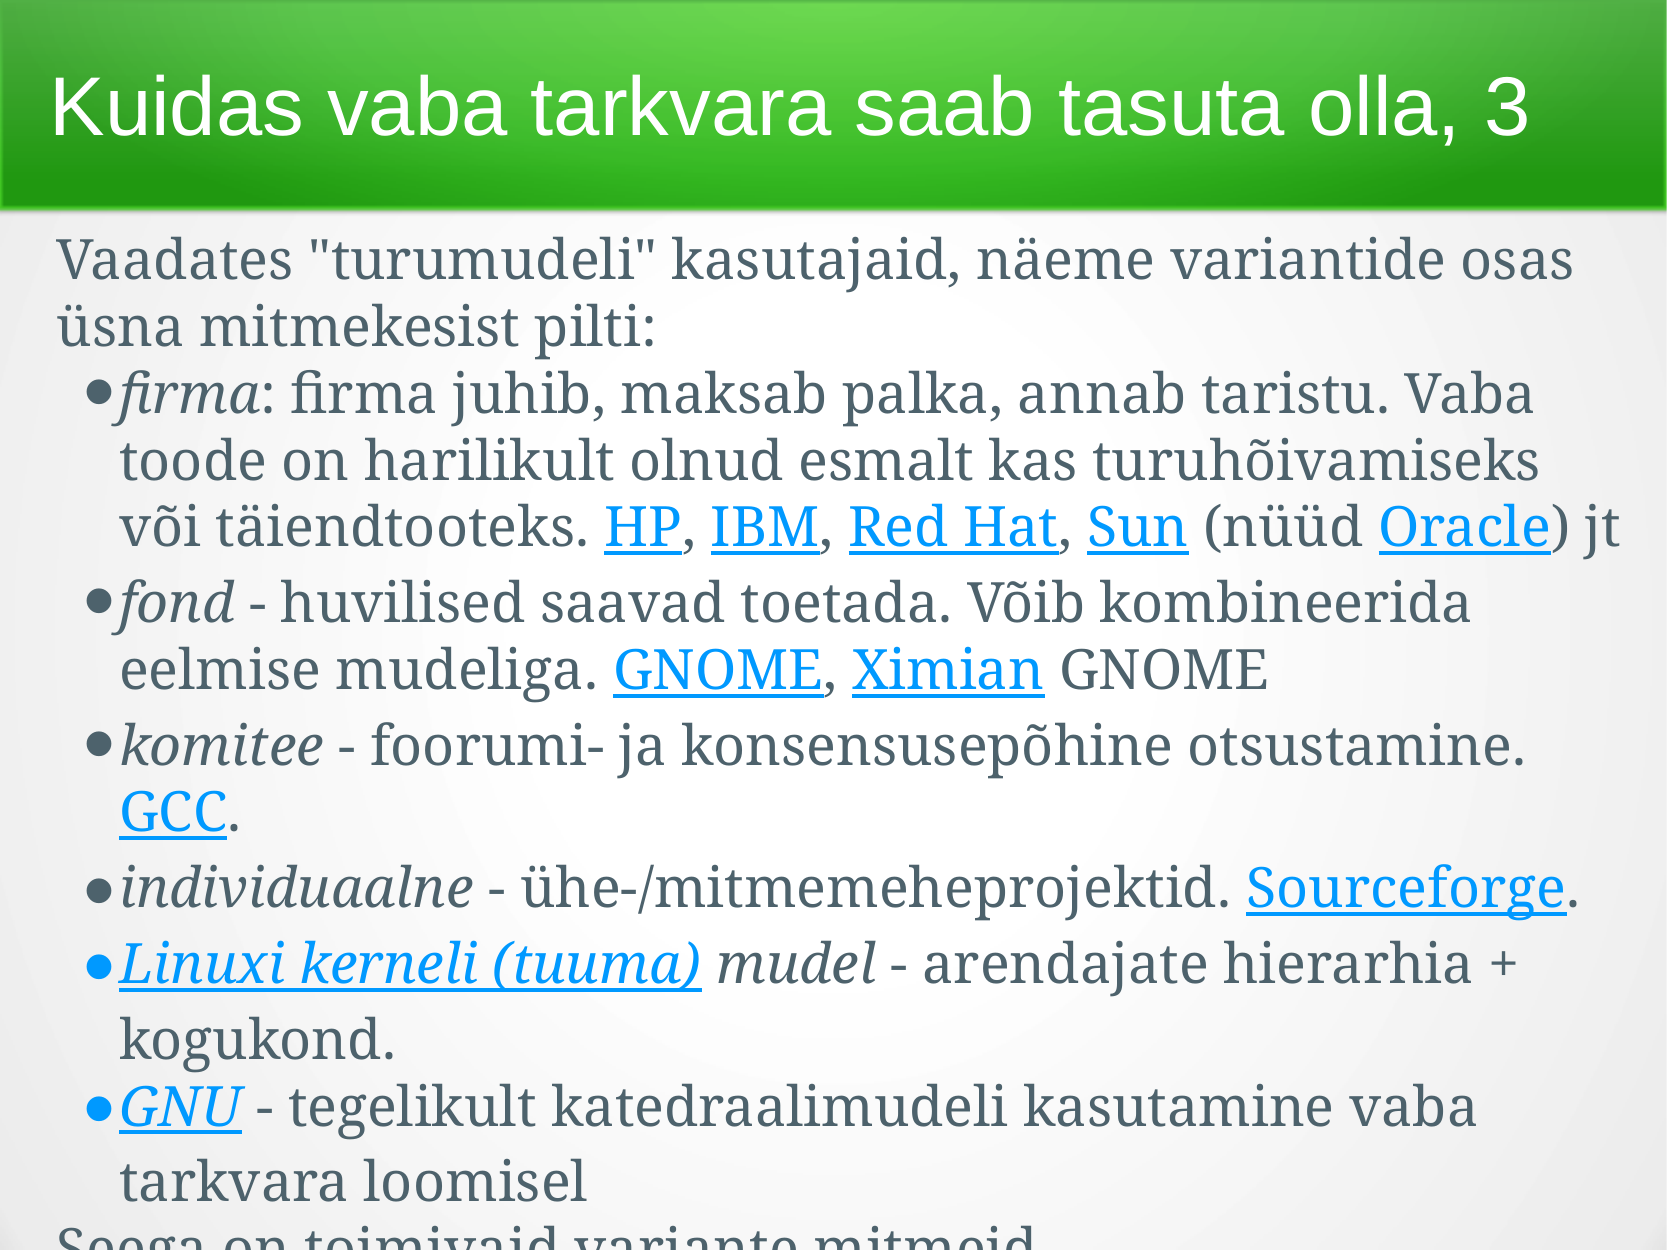

# Kuidas vaba tarkvara saab tasuta olla, 3
Vaadates "turumudeli" kasutajaid, näeme variantide osas üsna mitmekesist pilti:
firma: firma juhib, maksab palka, annab taristu. Vaba toode on harilikult olnud esmalt kas turuhõivamiseks või täiendtooteks. HP, IBM, Red Hat, Sun (nüüd Oracle) jt
fond - huvilised saavad toetada. Võib kombineerida eelmise mudeliga. GNOME, Ximian GNOME
komitee - foorumi- ja konsensusepõhine otsustamine. GCC.
individuaalne - ühe-/mitmemeheprojektid. Sourceforge.
Linuxi kerneli (tuuma) mudel - arendajate hierarhia + kogukond.
GNU - tegelikult katedraalimudeli kasutamine vaba tarkvara loomisel
Seega on toimivaid variante mitmeid.